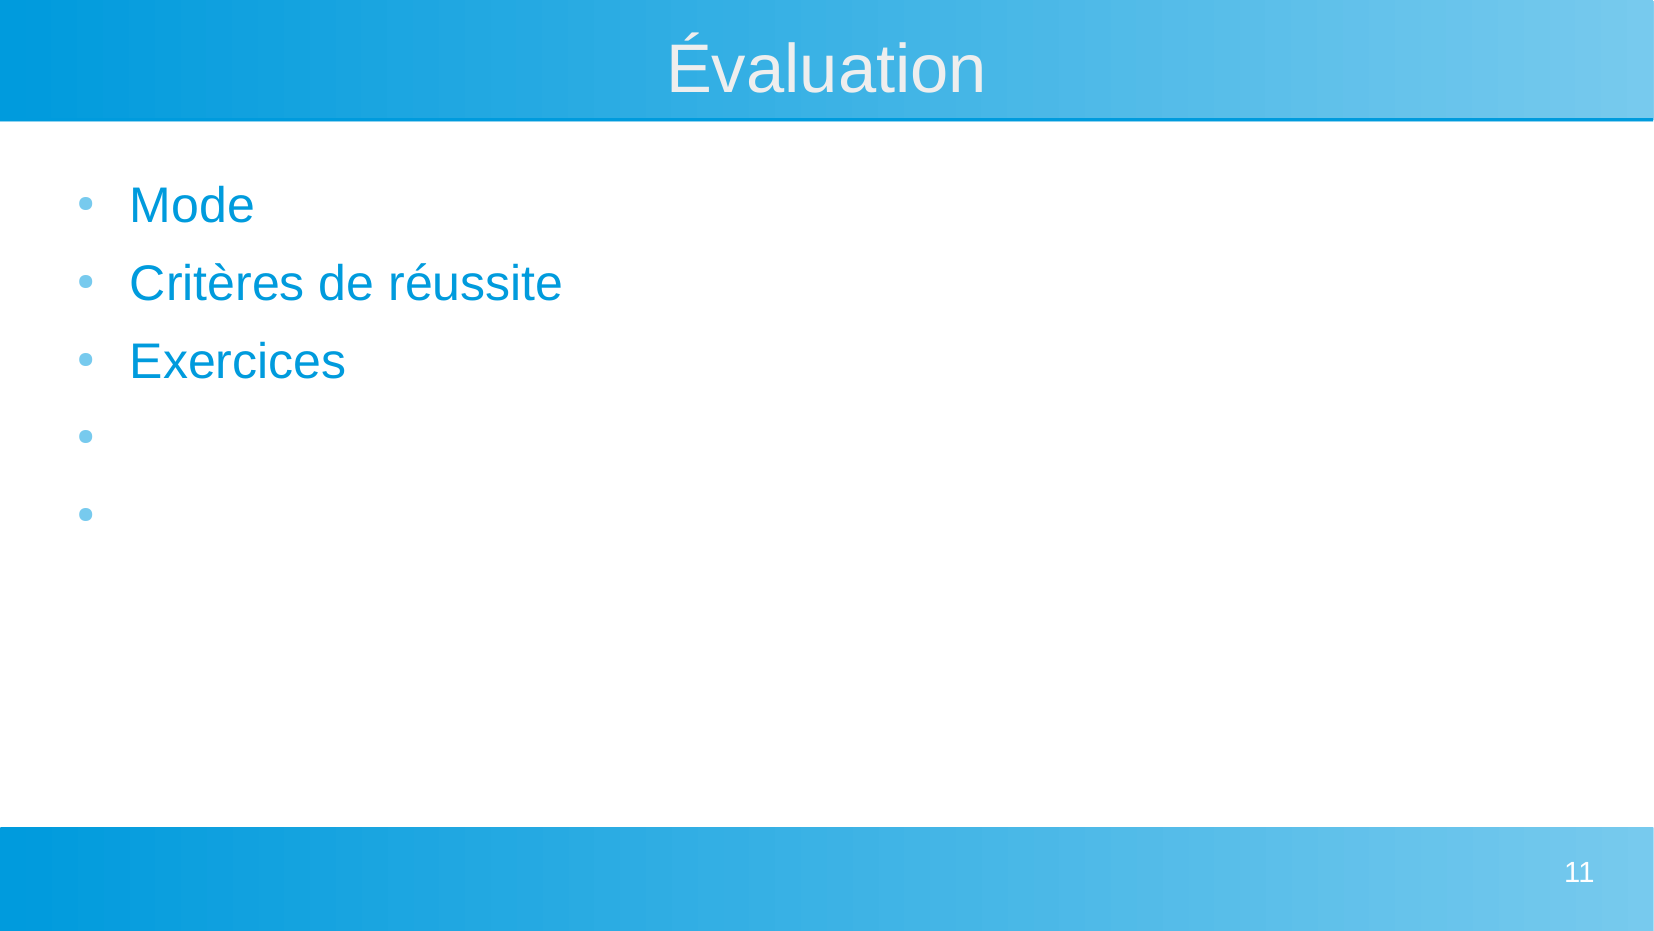

# Évaluation
Mode
Critères de réussite
Exercices
11